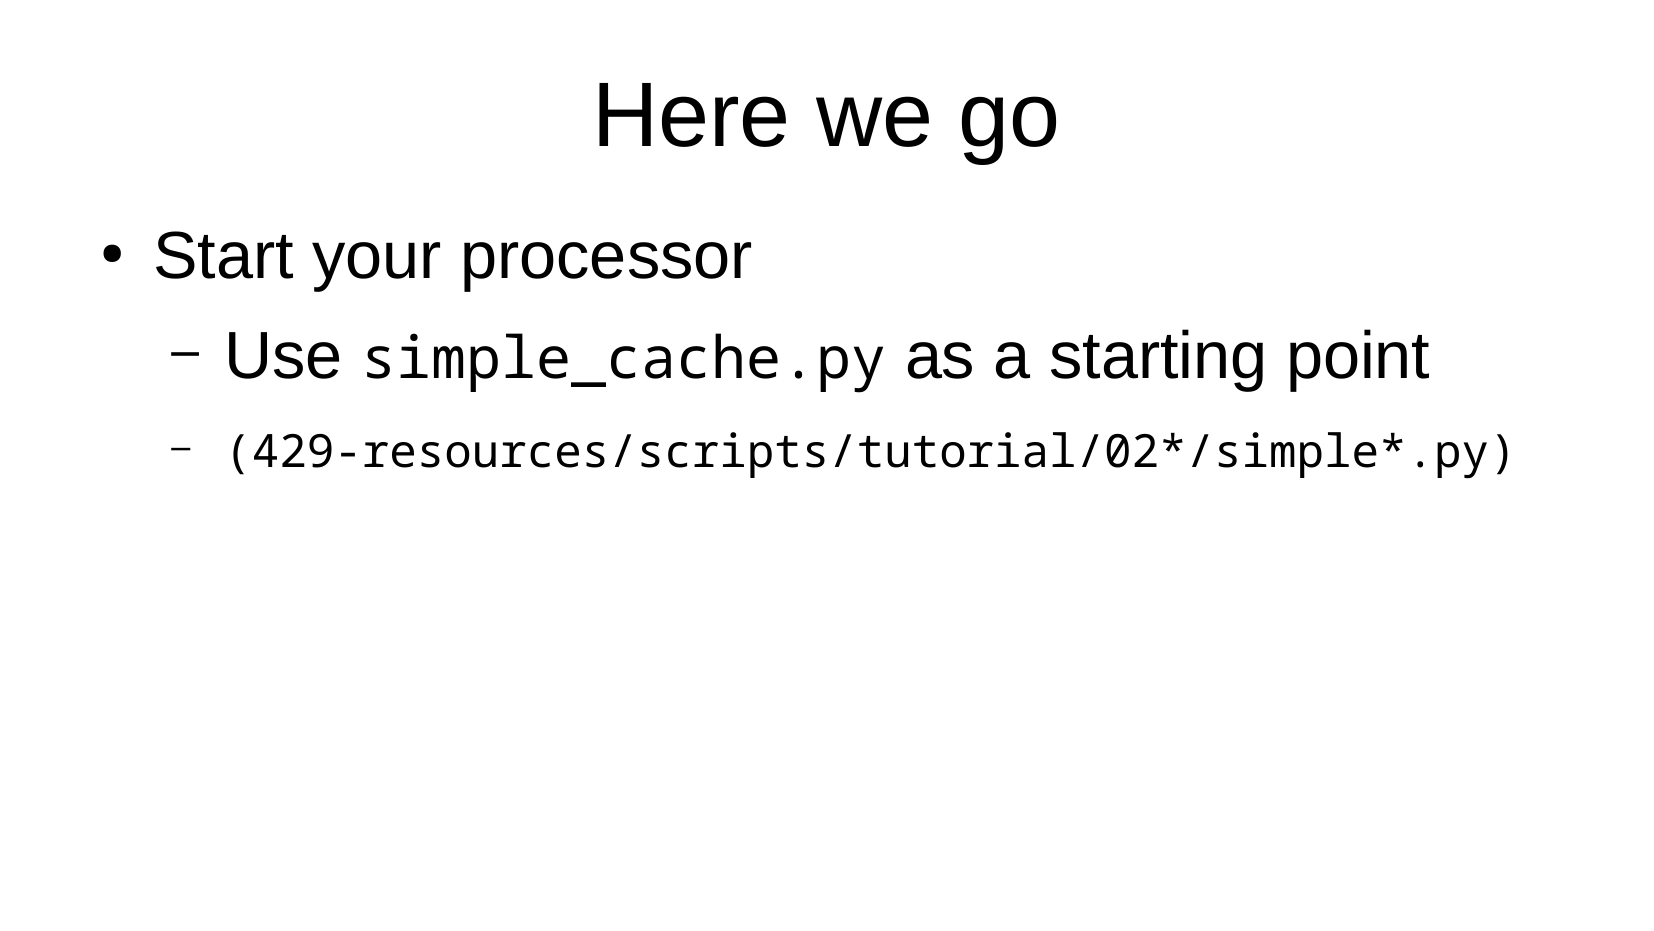

# Here we go
Start your processor
Use simple_cache.py as a starting point
(429-resources/scripts/tutorial/02*/simple*.py)